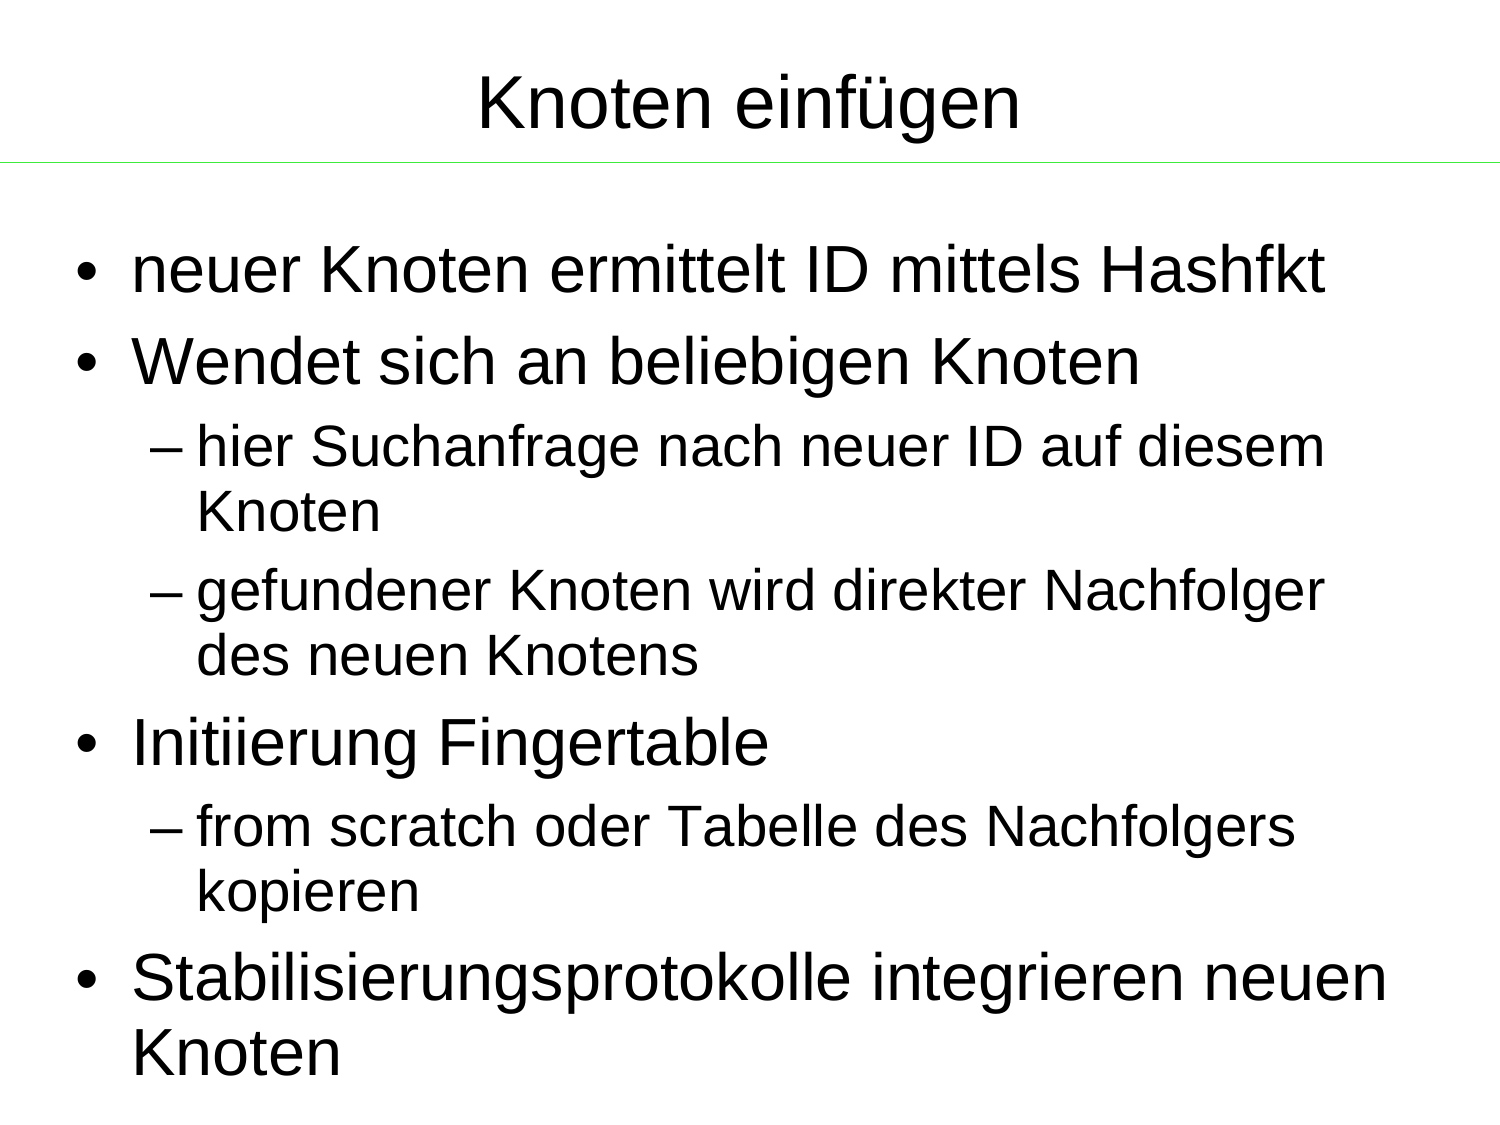

# Knoten einfügen
neuer Knoten ermittelt ID mittels Hashfkt
Wendet sich an beliebigen Knoten
hier Suchanfrage nach neuer ID auf diesem Knoten
gefundener Knoten wird direkter Nachfolger des neuen Knotens
Initiierung Fingertable
from scratch oder Tabelle des Nachfolgers kopieren
Stabilisierungsprotokolle integrieren neuen Knoten